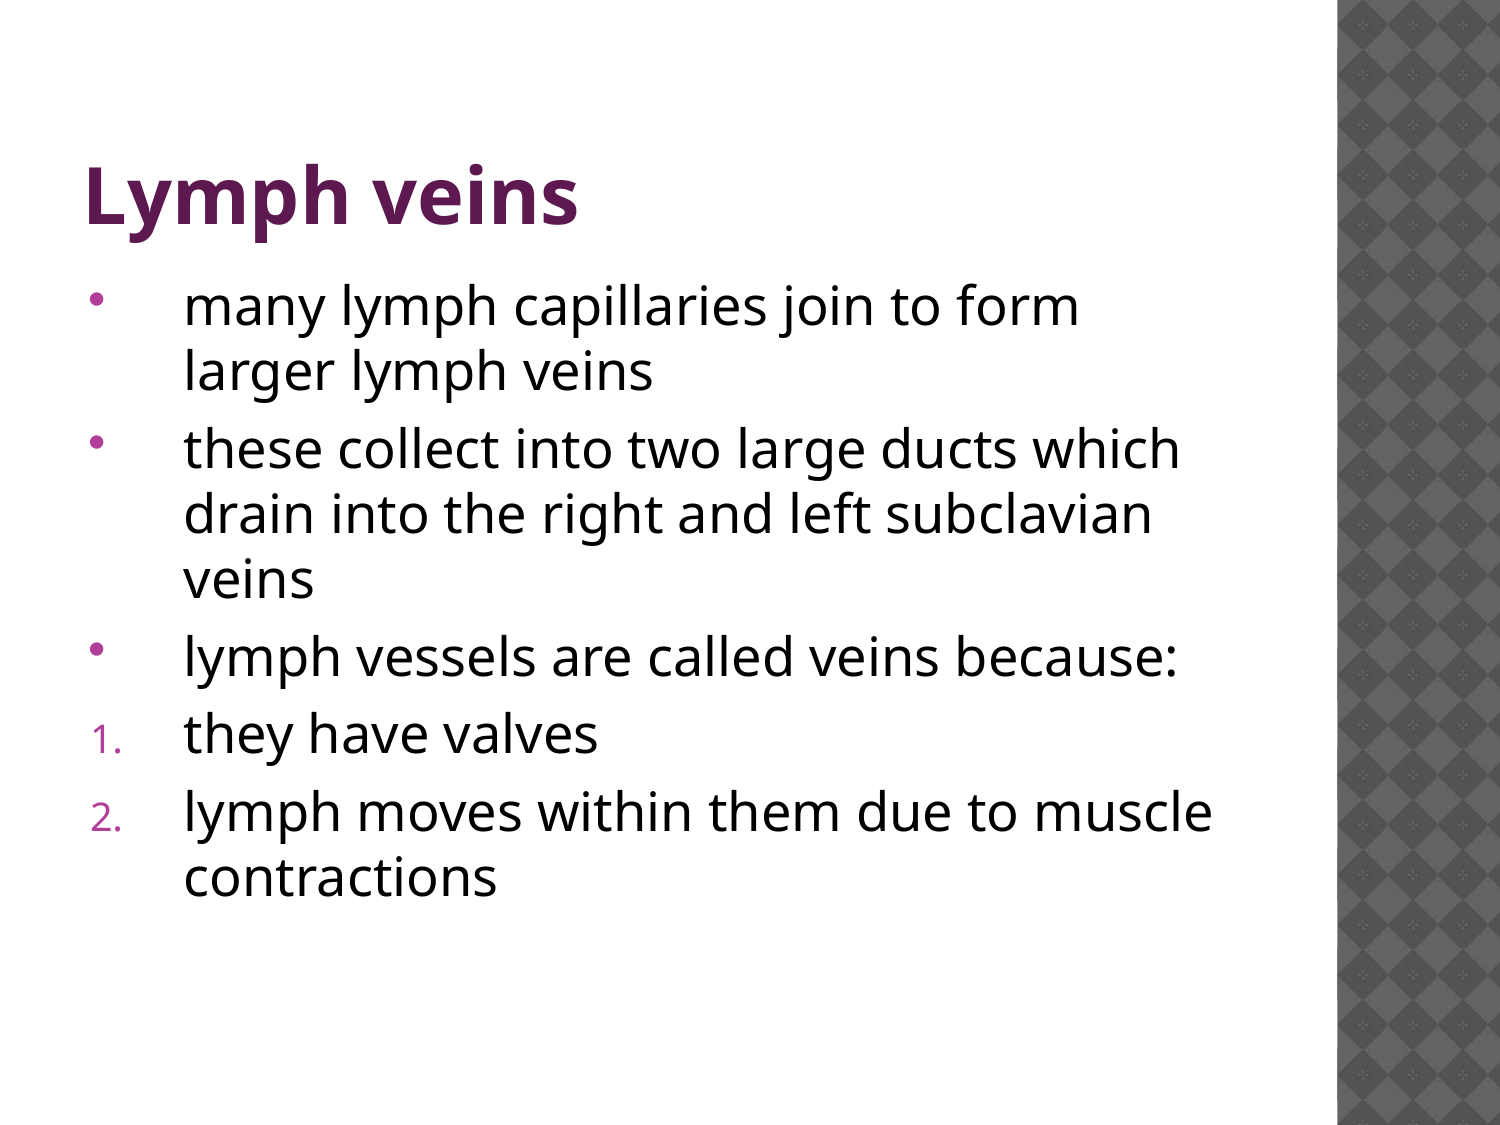

# Lymph veins
many lymph capillaries join to form larger lymph veins
these collect into two large ducts which drain into the right and left subclavian veins
lymph vessels are called veins because:
they have valves
lymph moves within them due to muscle contractions